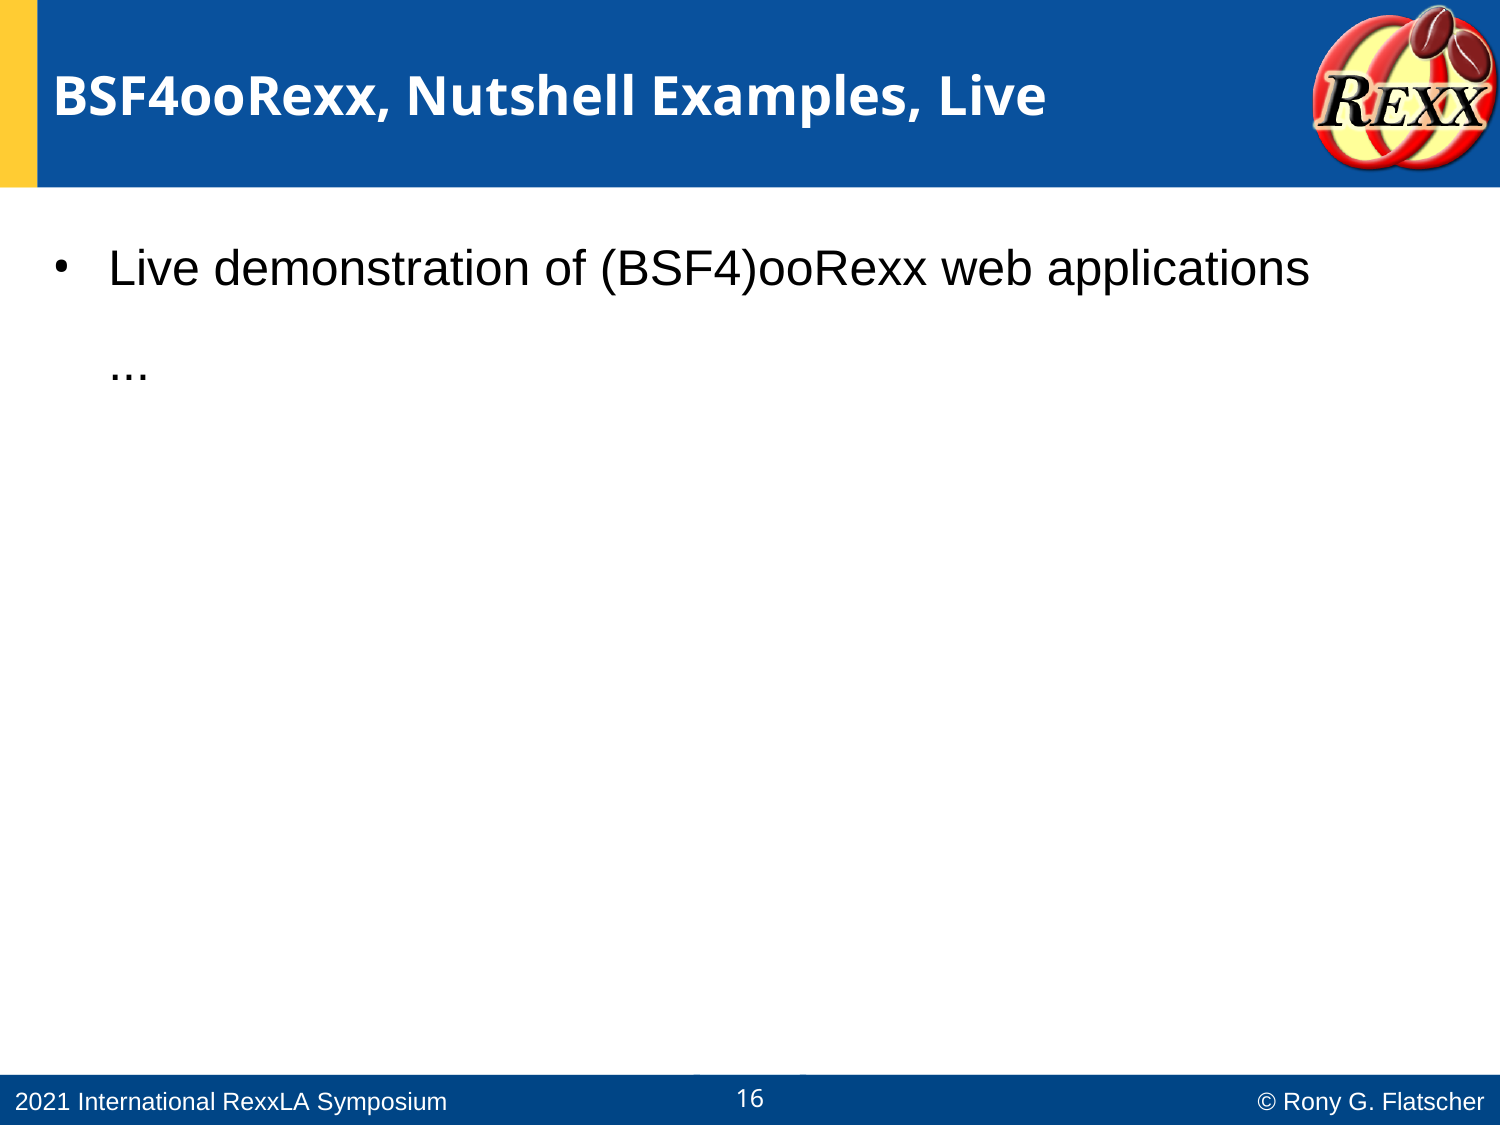

# BSF4ooRexx, Nutshell Examples, Live
Live demonstration of (BSF4)ooRexx web applications
...